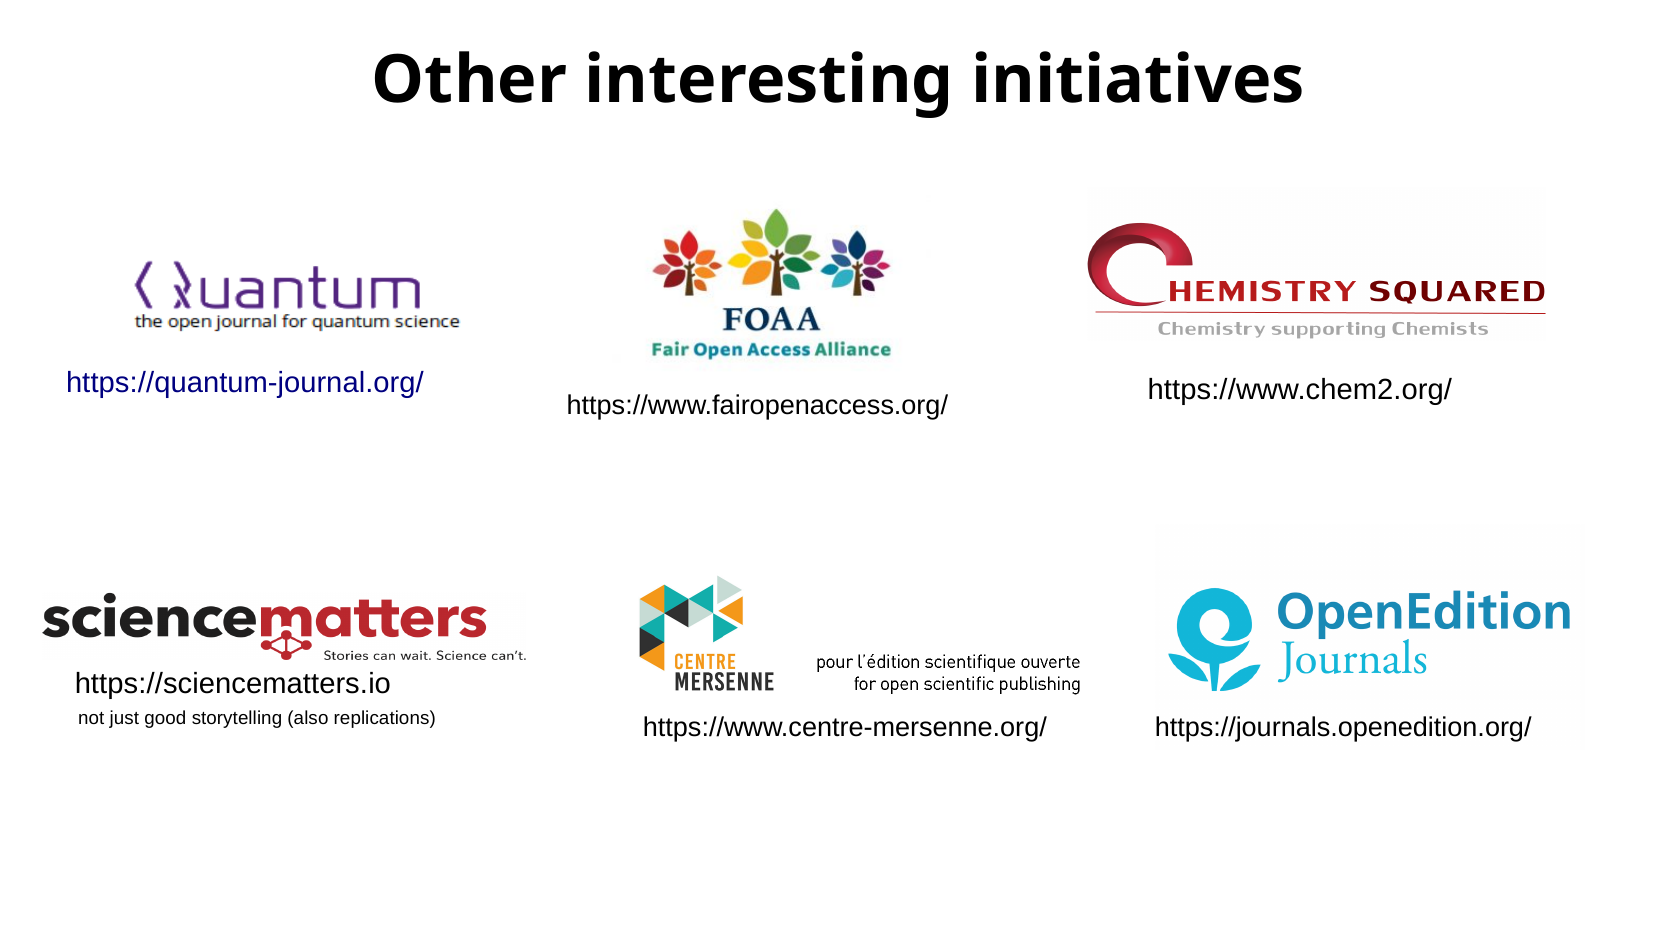

Other interesting initiatives
https://quantum-journal.org/
https://www.chem2.org/
https://www.fairopenaccess.org/
https://sciencematters.io
not just good storytelling (also replications)
https://www.centre-mersenne.org/
https://journals.openedition.org/